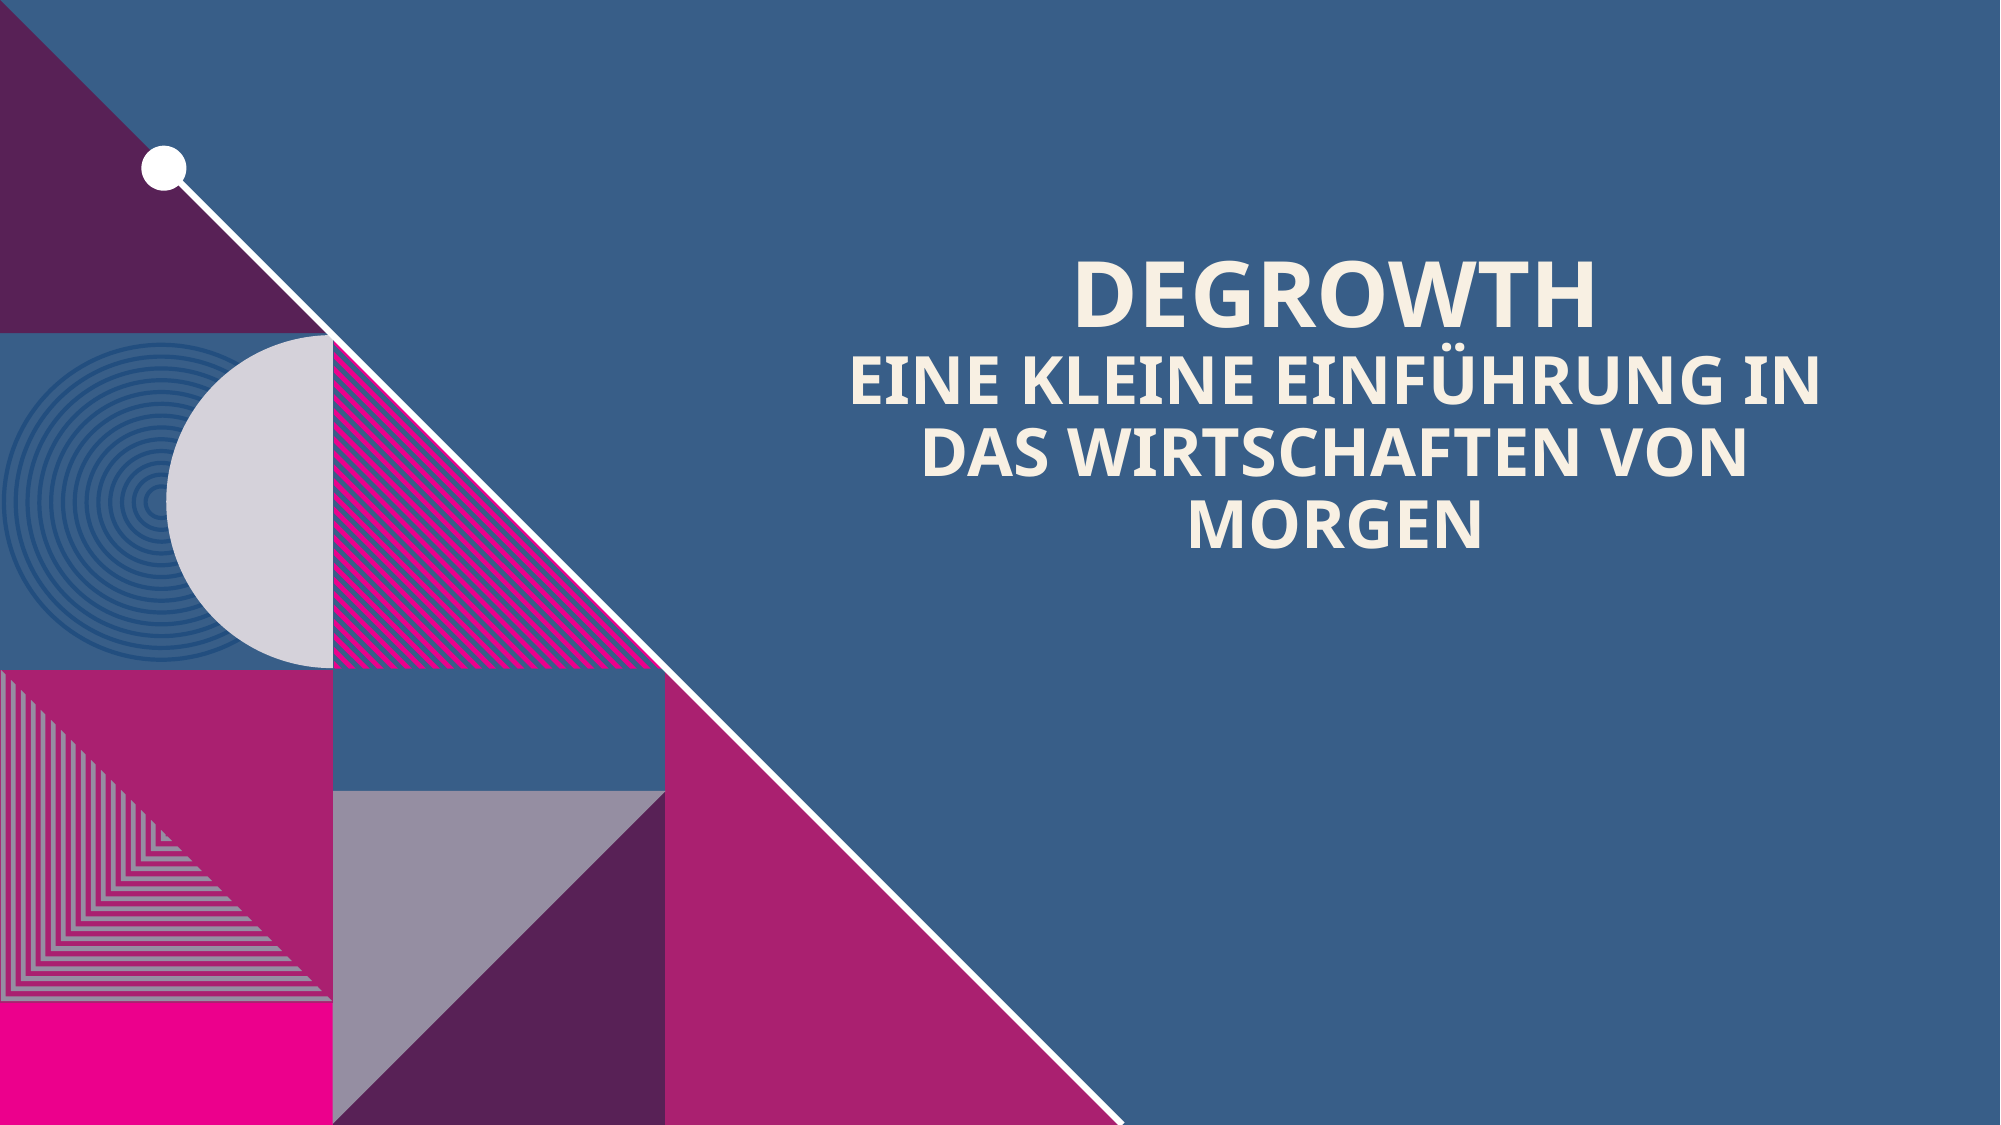

# Degrowth Eine kleine Einführung in das Wirtschaften von Morgen